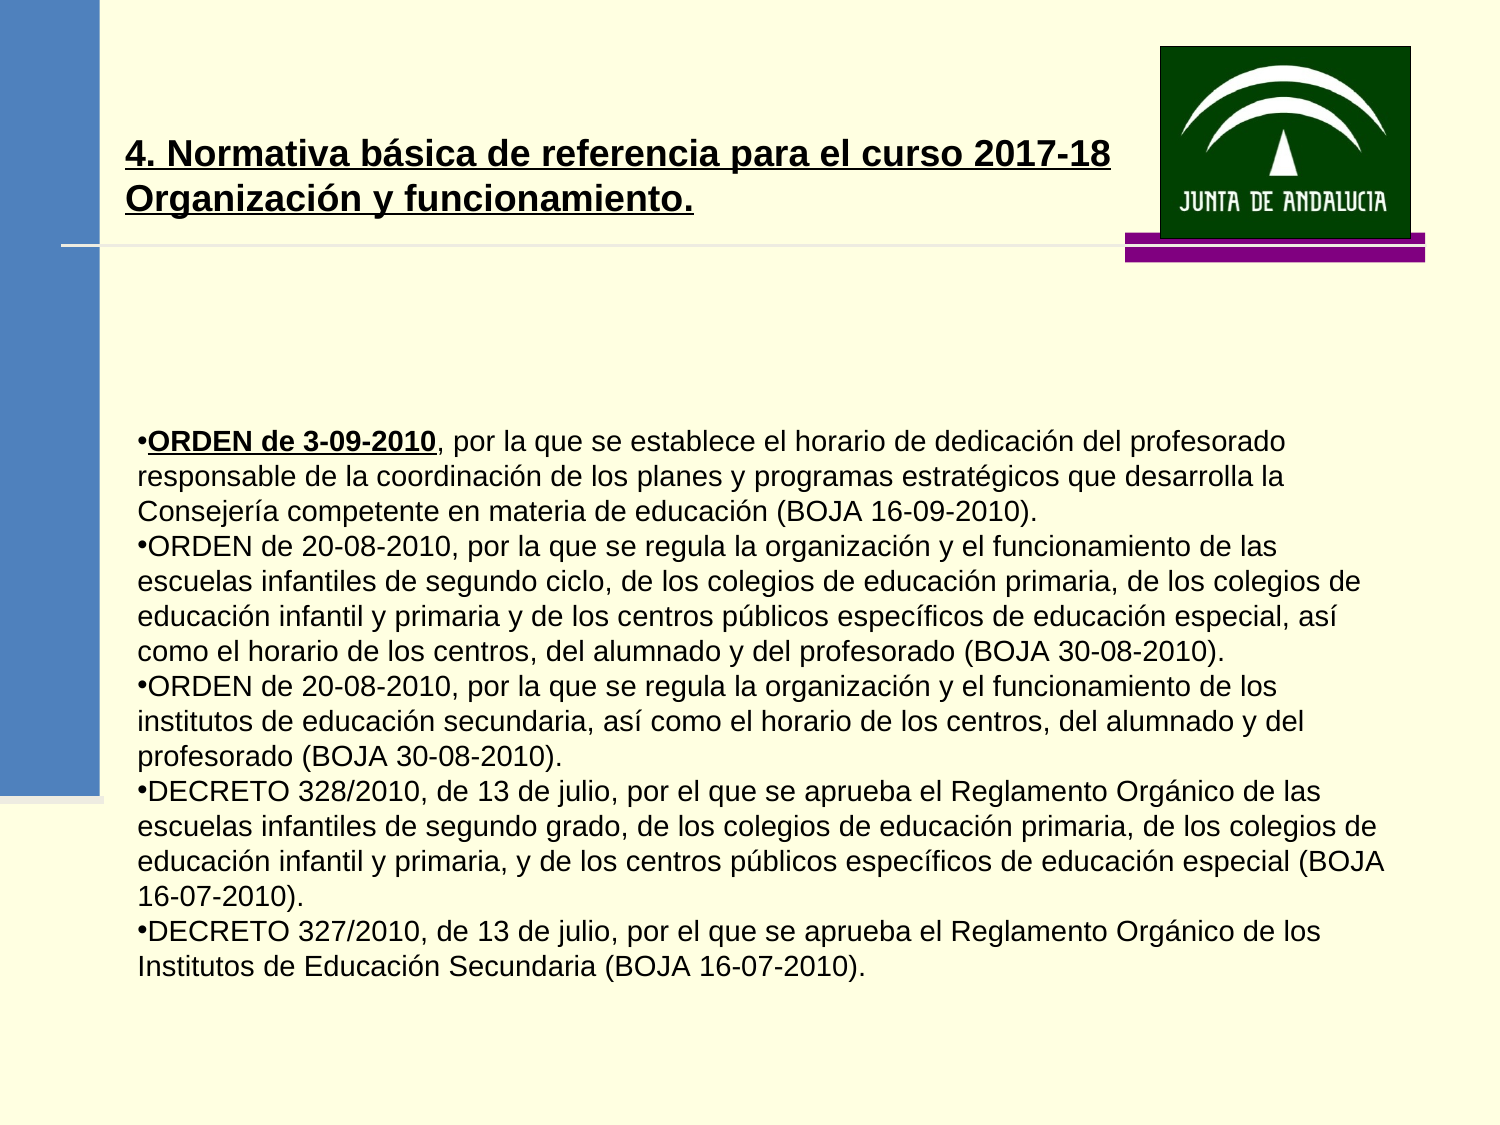

4. Normativa básica de referencia para el curso 2017-18
Organización y funcionamiento.
ORDEN de 3-09-2010, por la que se establece el horario de dedicación del profesorado responsable de la coordinación de los planes y programas estratégicos que desarrolla la Consejería competente en materia de educación (BOJA 16-09-2010).
ORDEN de 20-08-2010, por la que se regula la organización y el funcionamiento de las escuelas infantiles de segundo ciclo, de los colegios de educación primaria, de los colegios de educación infantil y primaria y de los centros públicos específicos de educación especial, así como el horario de los centros, del alumnado y del profesorado (BOJA 30-08-2010).
ORDEN de 20-08-2010, por la que se regula la organización y el funcionamiento de los institutos de educación secundaria, así como el horario de los centros, del alumnado y del profesorado (BOJA 30-08-2010).
DECRETO 328/2010, de 13 de julio, por el que se aprueba el Reglamento Orgánico de las escuelas infantiles de segundo grado, de los colegios de educación primaria, de los colegios de educación infantil y primaria, y de los centros públicos específicos de educación especial (BOJA 16-07-2010).
DECRETO 327/2010, de 13 de julio, por el que se aprueba el Reglamento Orgánico de los Institutos de Educación Secundaria (BOJA 16-07-2010).